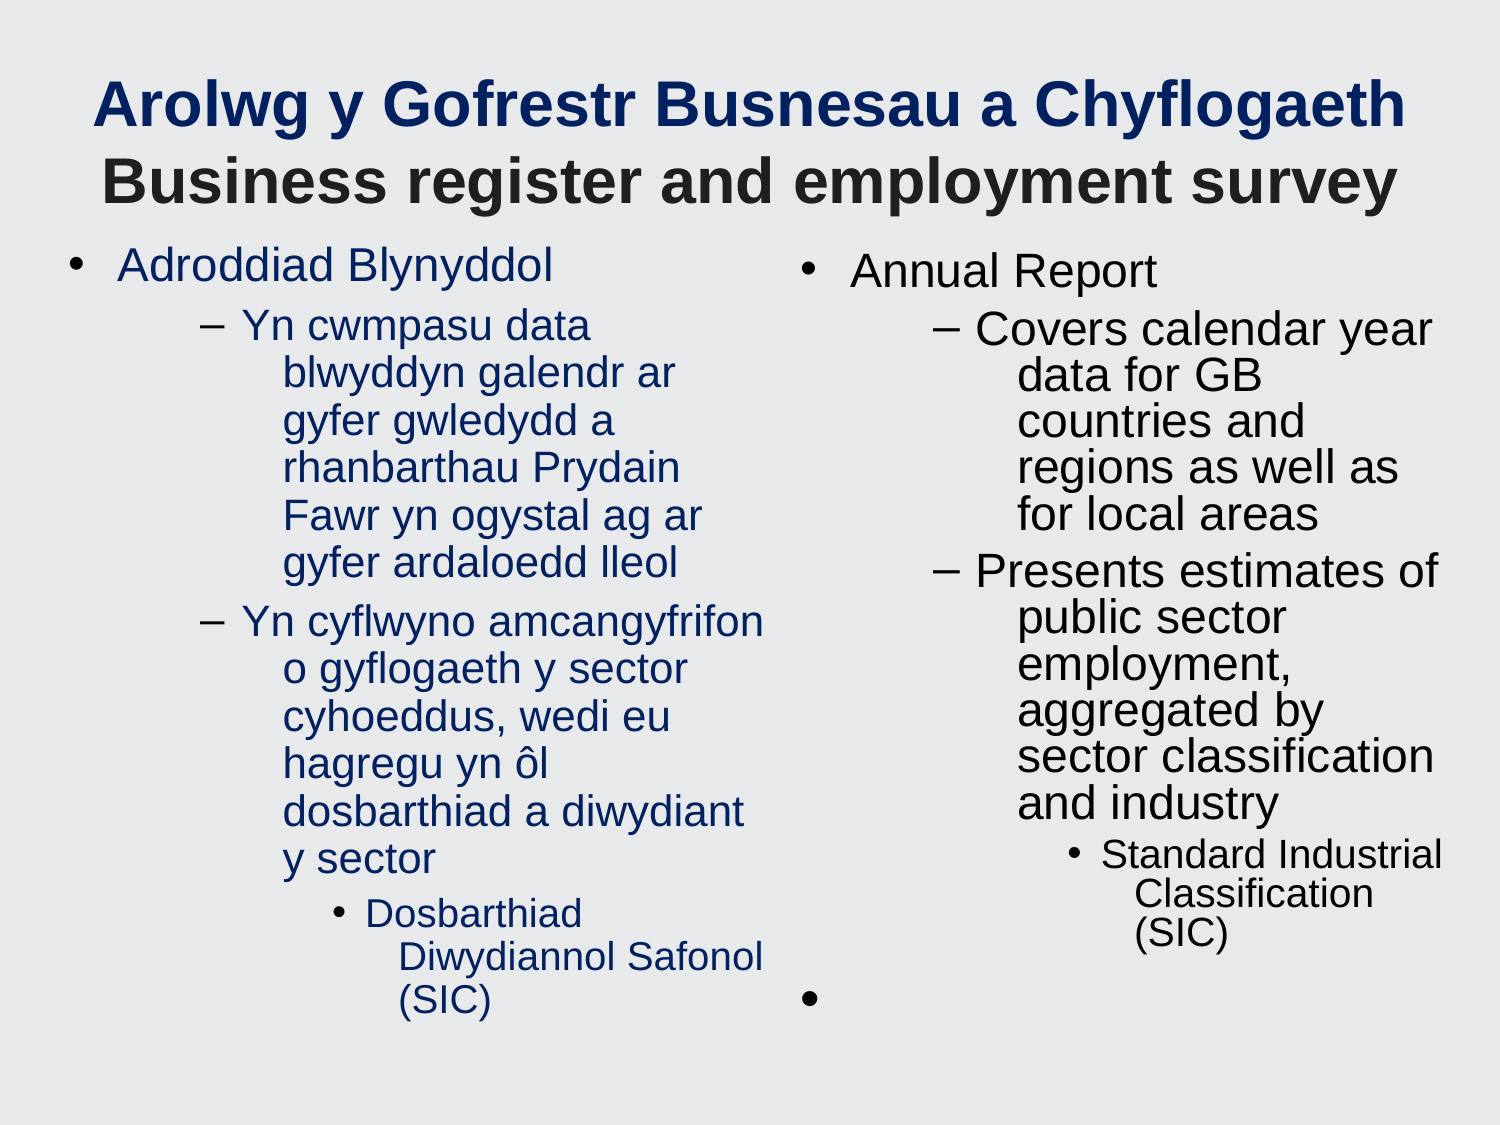

# Arolwg y Gofrestr Busnesau a Chyflogaeth Business register and employment survey
Adroddiad Blynyddol
Yn cwmpasu data blwyddyn galendr ar gyfer gwledydd a rhanbarthau Prydain Fawr yn ogystal ag ar gyfer ardaloedd lleol
Yn cyflwyno amcangyfrifon o gyflogaeth y sector cyhoeddus, wedi eu hagregu yn ôl dosbarthiad a diwydiant y sector
Dosbarthiad Diwydiannol Safonol (SIC)
Annual Report
Covers calendar year data for GB countries and regions as well as for local areas
Presents estimates of public sector employment, aggregated by sector classification and industry
Standard Industrial Classification (SIC)